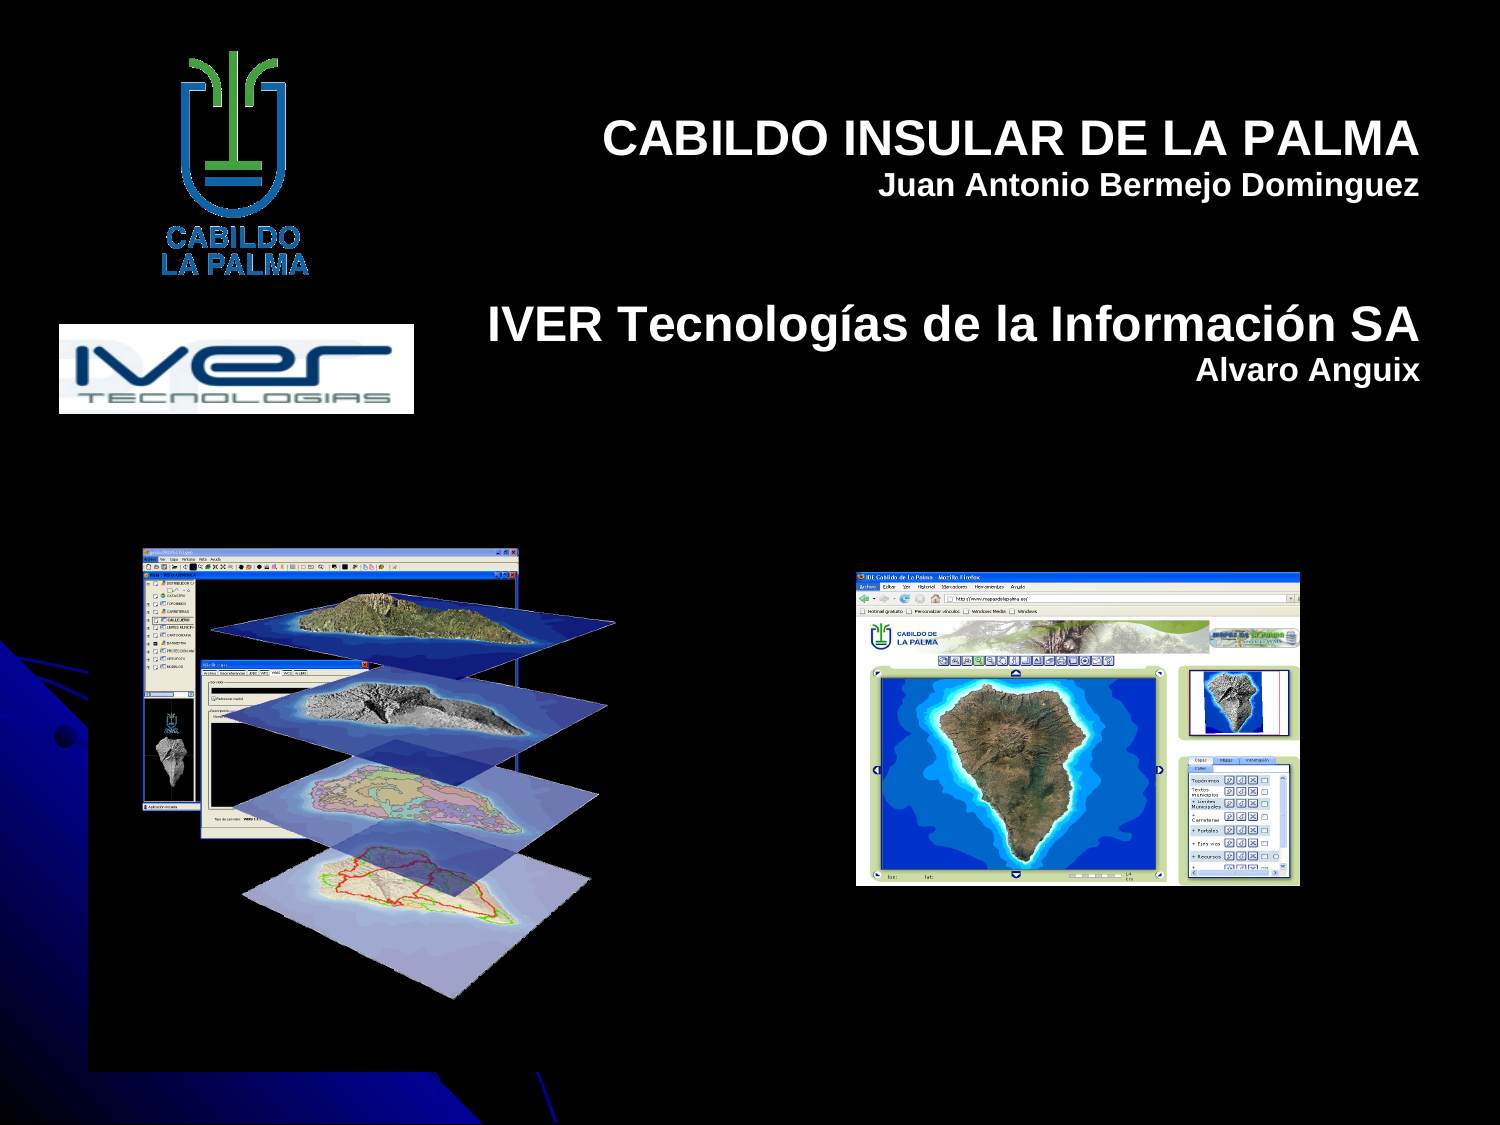

CABILDO INSULAR DE LA PALMA
Juan Antonio Bermejo Dominguez
IVER Tecnologías de la Información SA
Alvaro Anguix